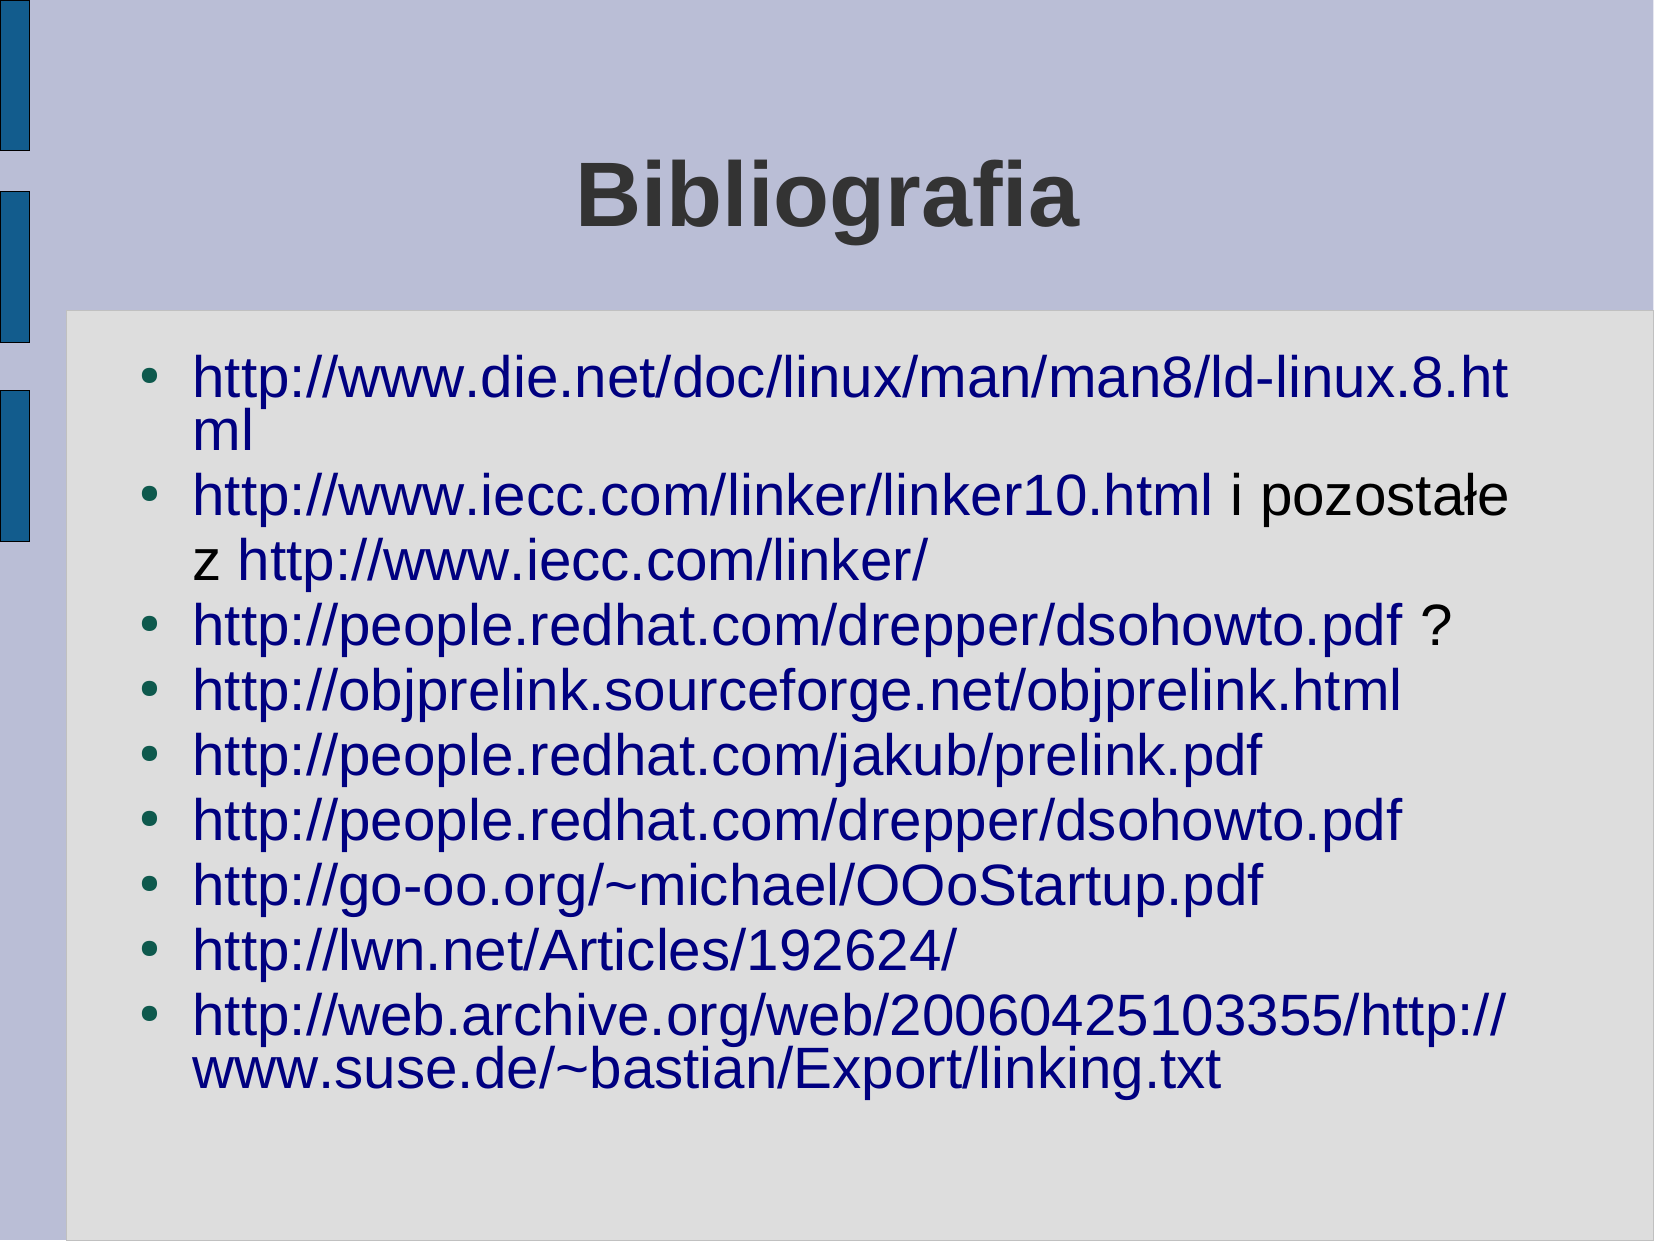

# Bibliografia
http://www.die.net/doc/linux/man/man8/ld-linux.8.html
http://www.iecc.com/linker/linker10.html i pozostałe z http://www.iecc.com/linker/
http://people.redhat.com/drepper/dsohowto.pdf ?
http://objprelink.sourceforge.net/objprelink.html
http://people.redhat.com/jakub/prelink.pdf
http://people.redhat.com/drepper/dsohowto.pdf
http://go-oo.org/~michael/OOoStartup.pdf
http://lwn.net/Articles/192624/
http://web.archive.org/web/20060425103355/http://www.suse.de/~bastian/Export/linking.txt